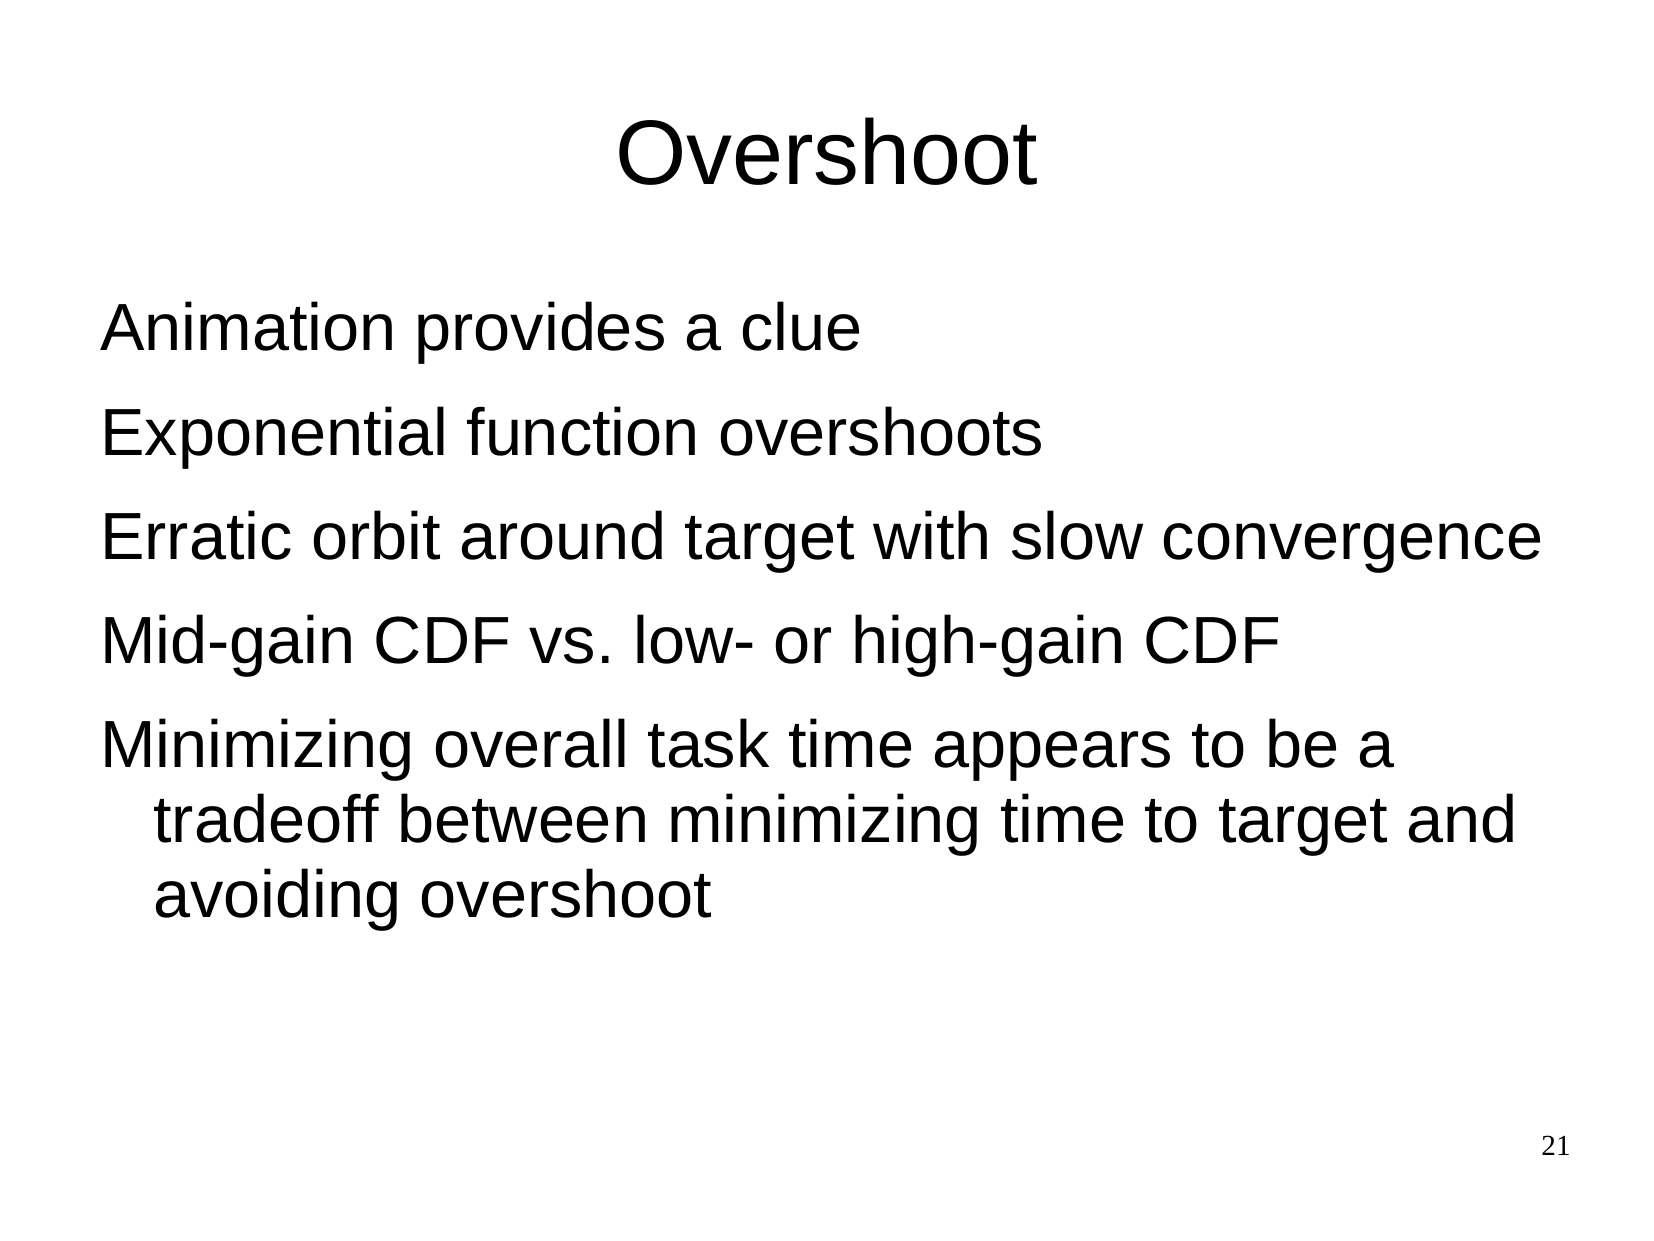

# Overshoot
Animation provides a clue
Exponential function overshoots
Erratic orbit around target with slow convergence
Mid-gain CDF vs. low- or high-gain CDF
Minimizing overall task time appears to be a tradeoff between minimizing time to target and avoiding overshoot
21